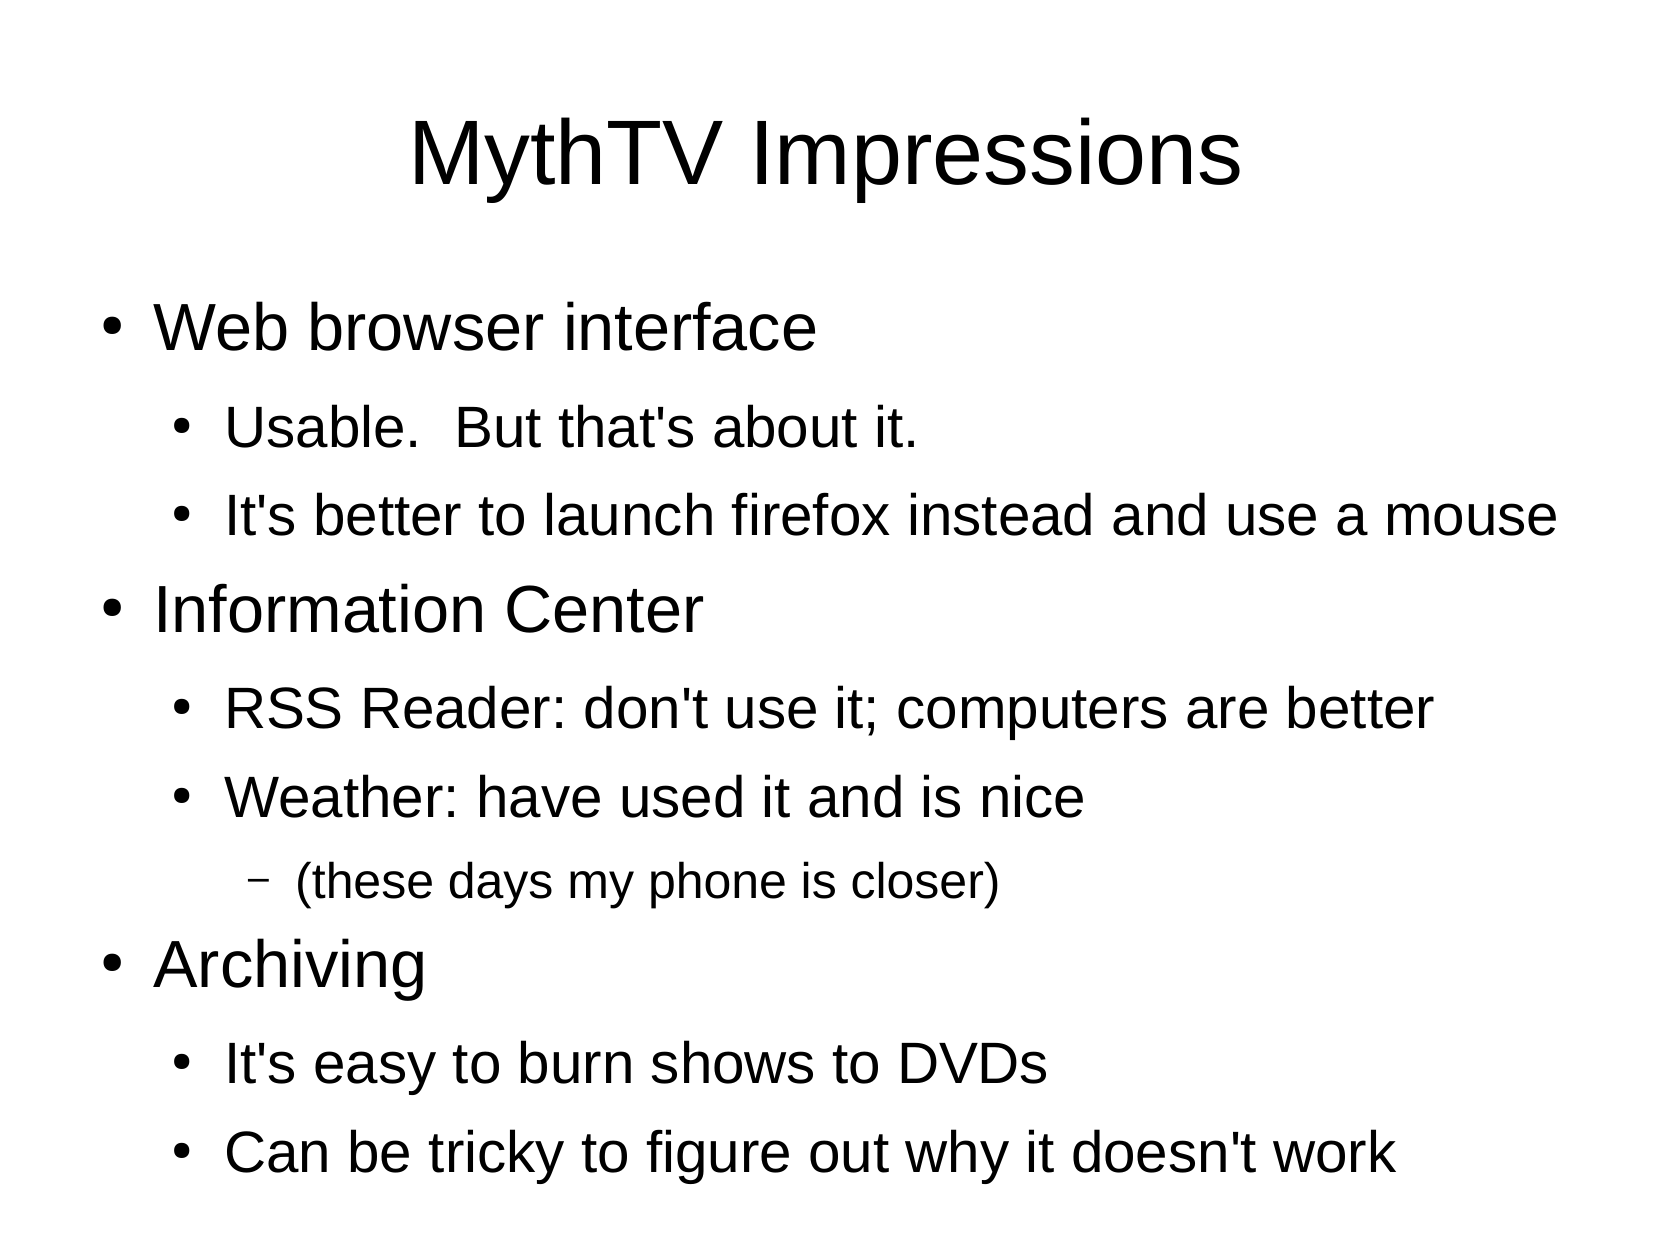

# MythTV Impressions
Web browser interface
Usable. But that's about it.
It's better to launch firefox instead and use a mouse
Information Center
RSS Reader: don't use it; computers are better
Weather: have used it and is nice
(these days my phone is closer)
Archiving
It's easy to burn shows to DVDs
Can be tricky to figure out why it doesn't work